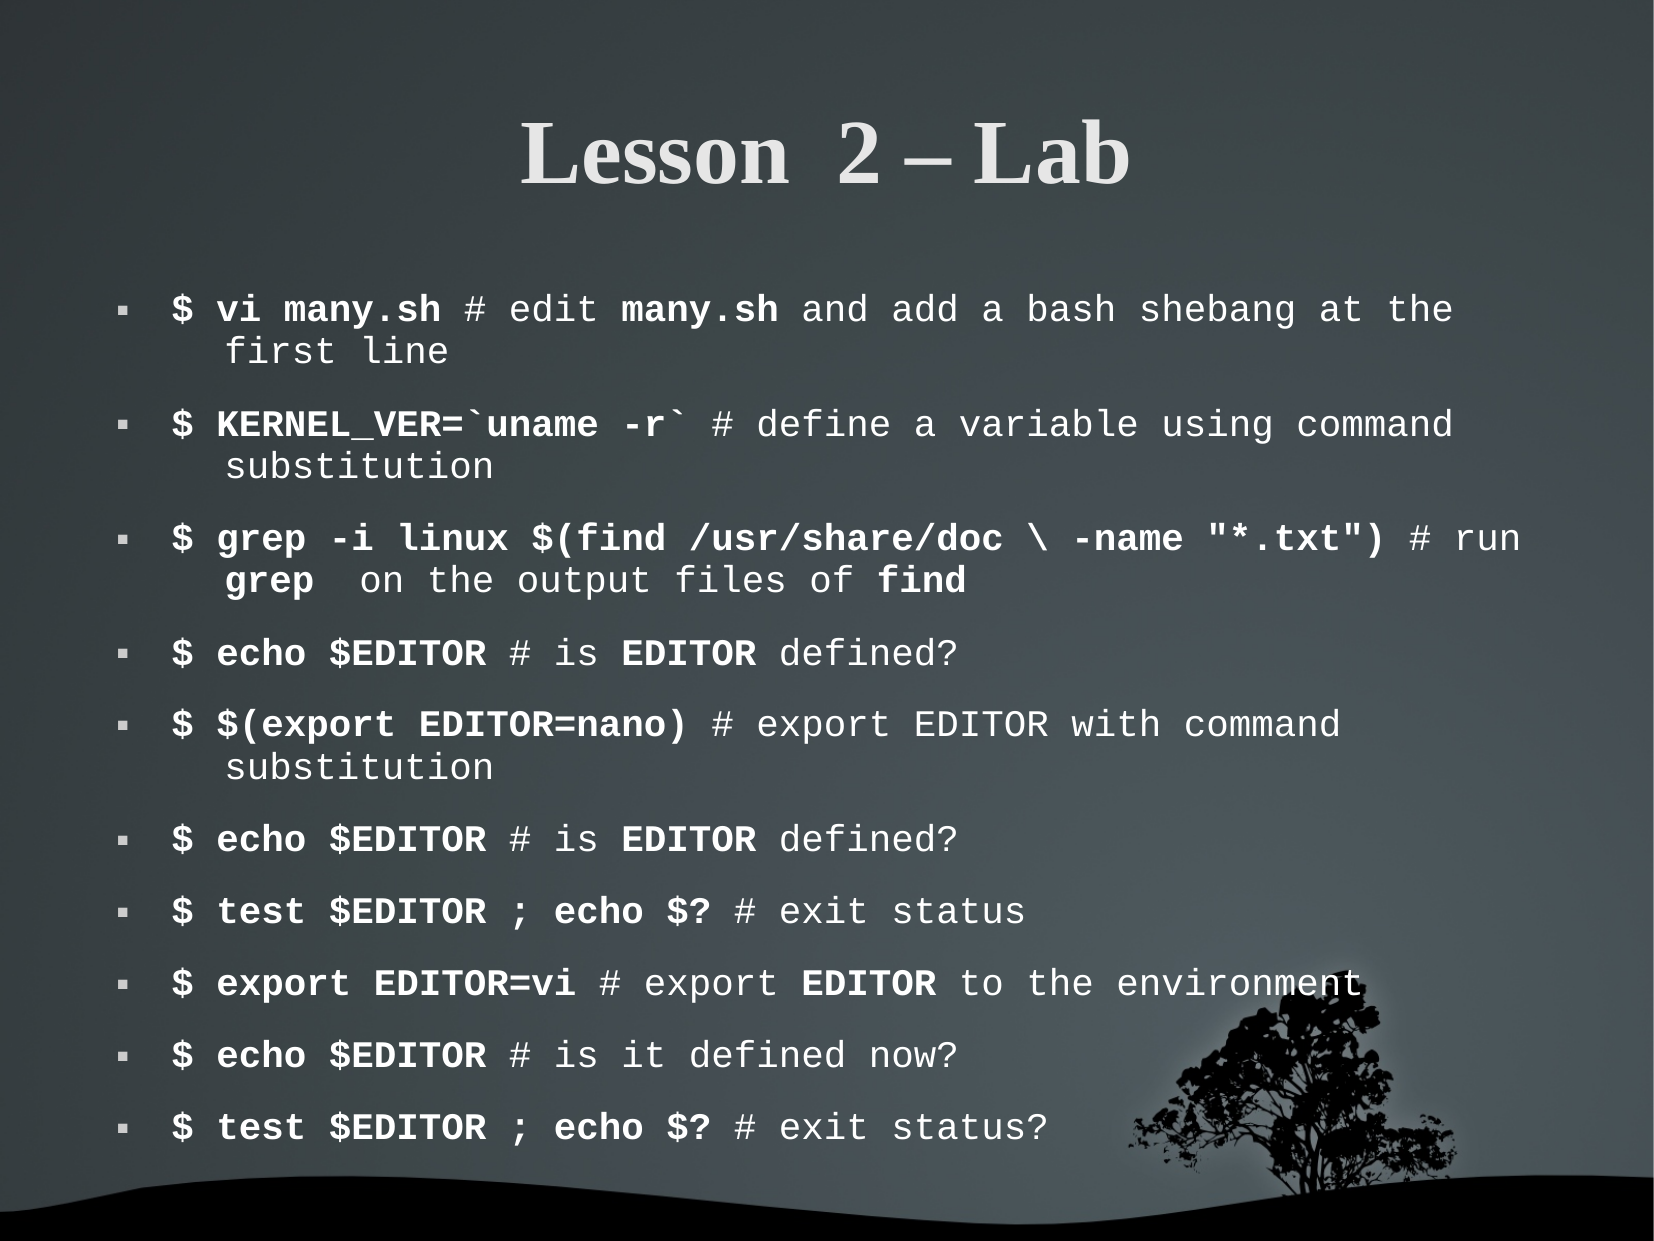

Lesson 2 – Lab
# $ vi many.sh # edit many.sh and add a bash shebang at the first line
$ KERNEL_VER=`uname -r` # define a variable using command substitution
$ grep -i linux $(find /usr/share/doc \ -name "*.txt") # run grep on the output files of find
$ echo $EDITOR # is EDITOR defined?
$ $(export EDITOR=nano) # export EDITOR with command substitution
$ echo $EDITOR # is EDITOR defined?
$ test $EDITOR ; echo $? # exit status
$ export EDITOR=vi # export EDITOR to the environment
$ echo $EDITOR # is it defined now?
$ test $EDITOR ; echo $? # exit status?